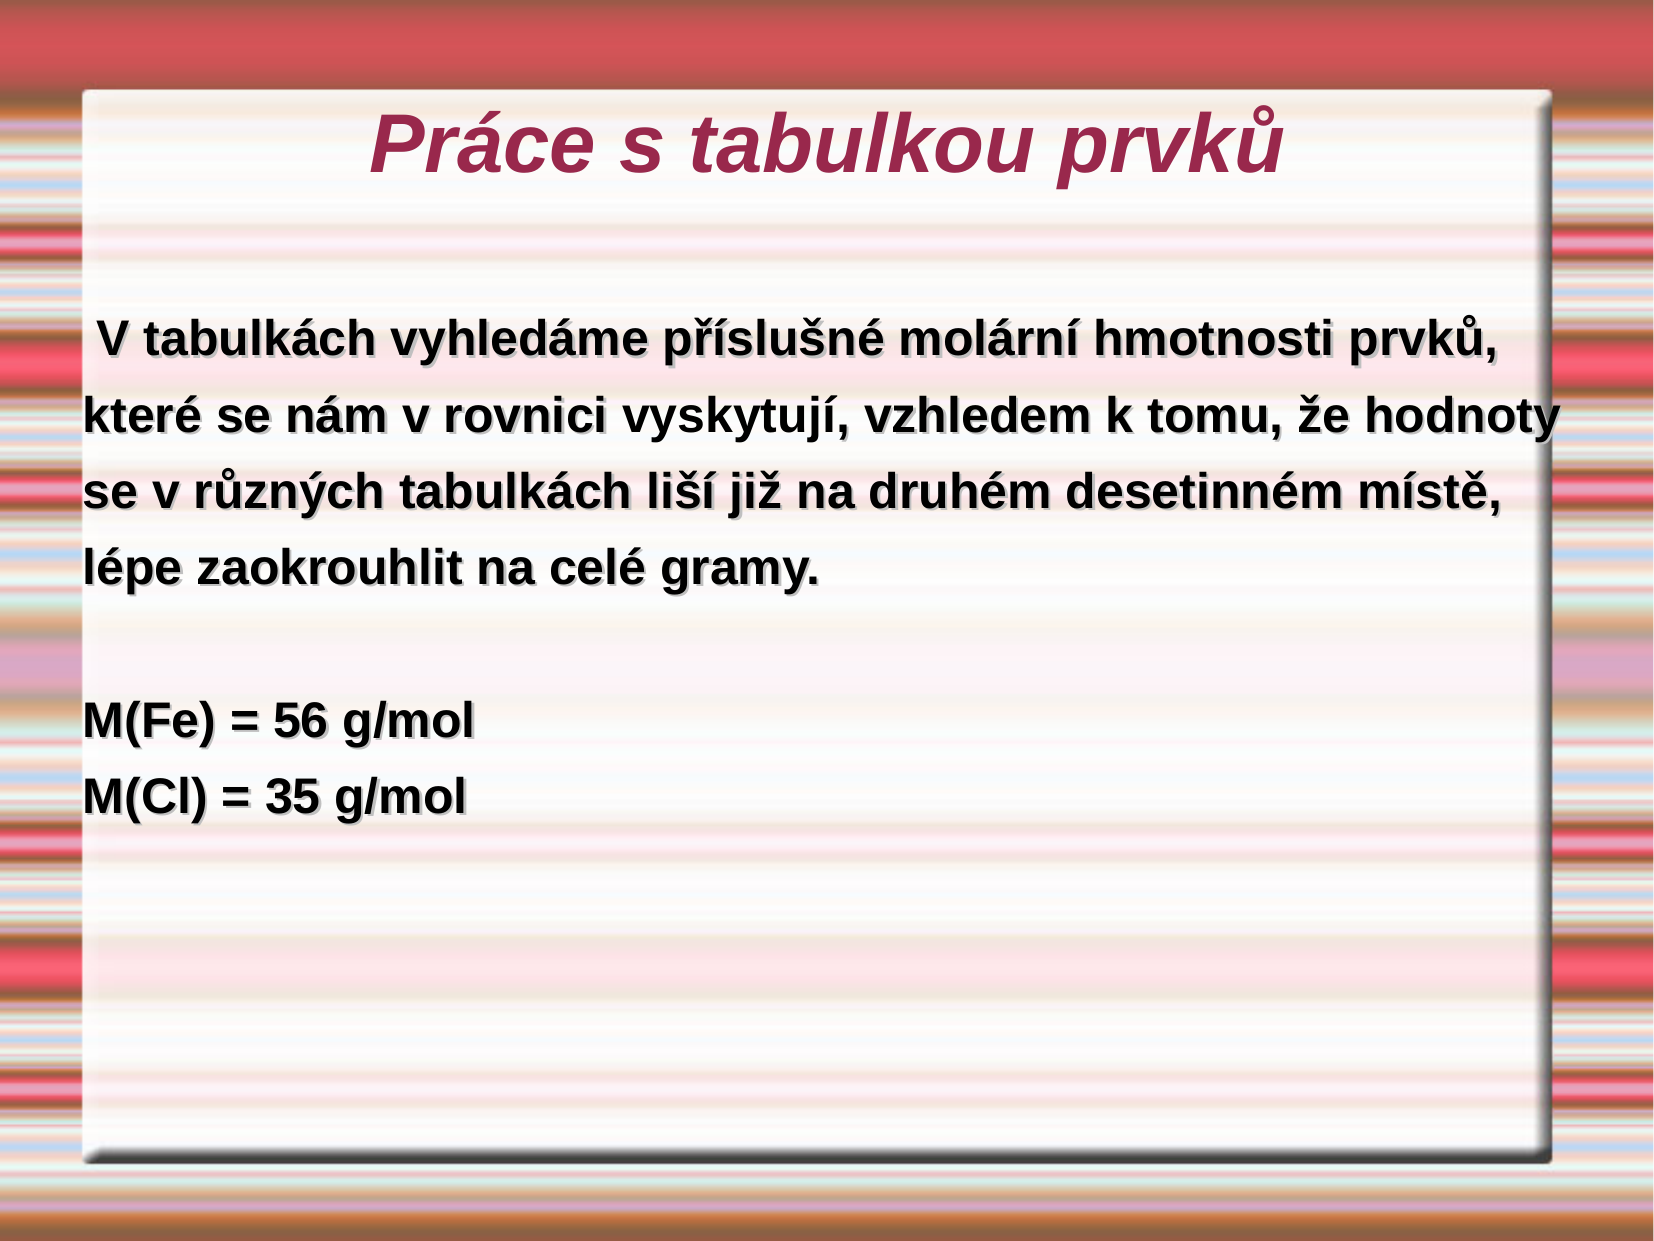

# Práce s tabulkou prvků
 V tabulkách vyhledáme příslušné molární hmotnosti prvků, které se nám v rovnici vyskytují, vzhledem k tomu, že hodnoty se v různých tabulkách liší již na druhém desetinném místě, lépe zaokrouhlit na celé gramy.
M(Fe) = 56 g/mol
M(Cl) = 35 g/mol